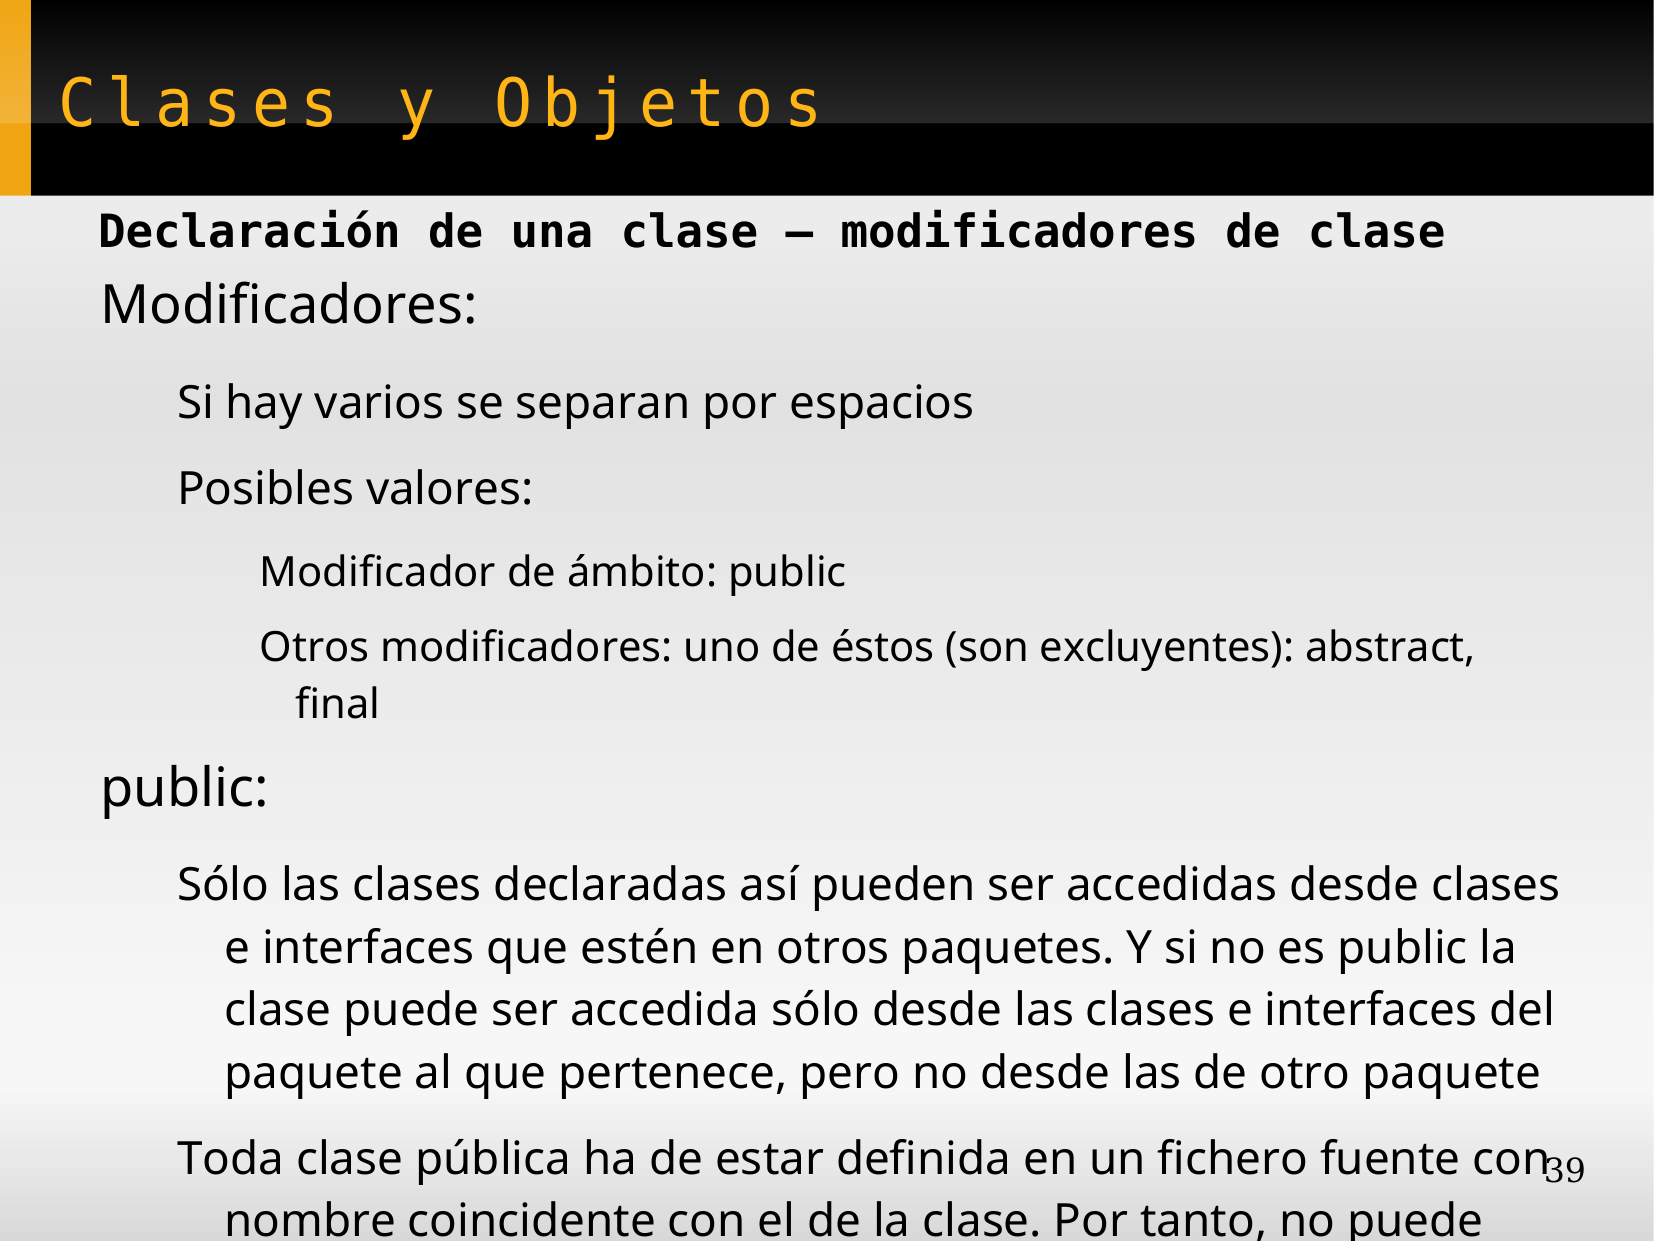

# Clases y Objetos
Declaración de una clase – modificadores de clase
Modificadores:
Si hay varios se separan por espacios
Posibles valores:
Modificador de ámbito: public
Otros modificadores: uno de éstos (son excluyentes): abstract, final
public:
Sólo las clases declaradas así pueden ser accedidas desde clases e interfaces que estén en otros paquetes. Y si no es public la clase puede ser accedida sólo desde las clases e interfaces del paquete al que pertenece, pero no desde las de otro paquete
Toda clase pública ha de estar definida en un fichero fuente con nombre coincidente con el de la clase. Por tanto, no puede haber otras clases públicas o interfaces públicas en un fichero fuente.
39